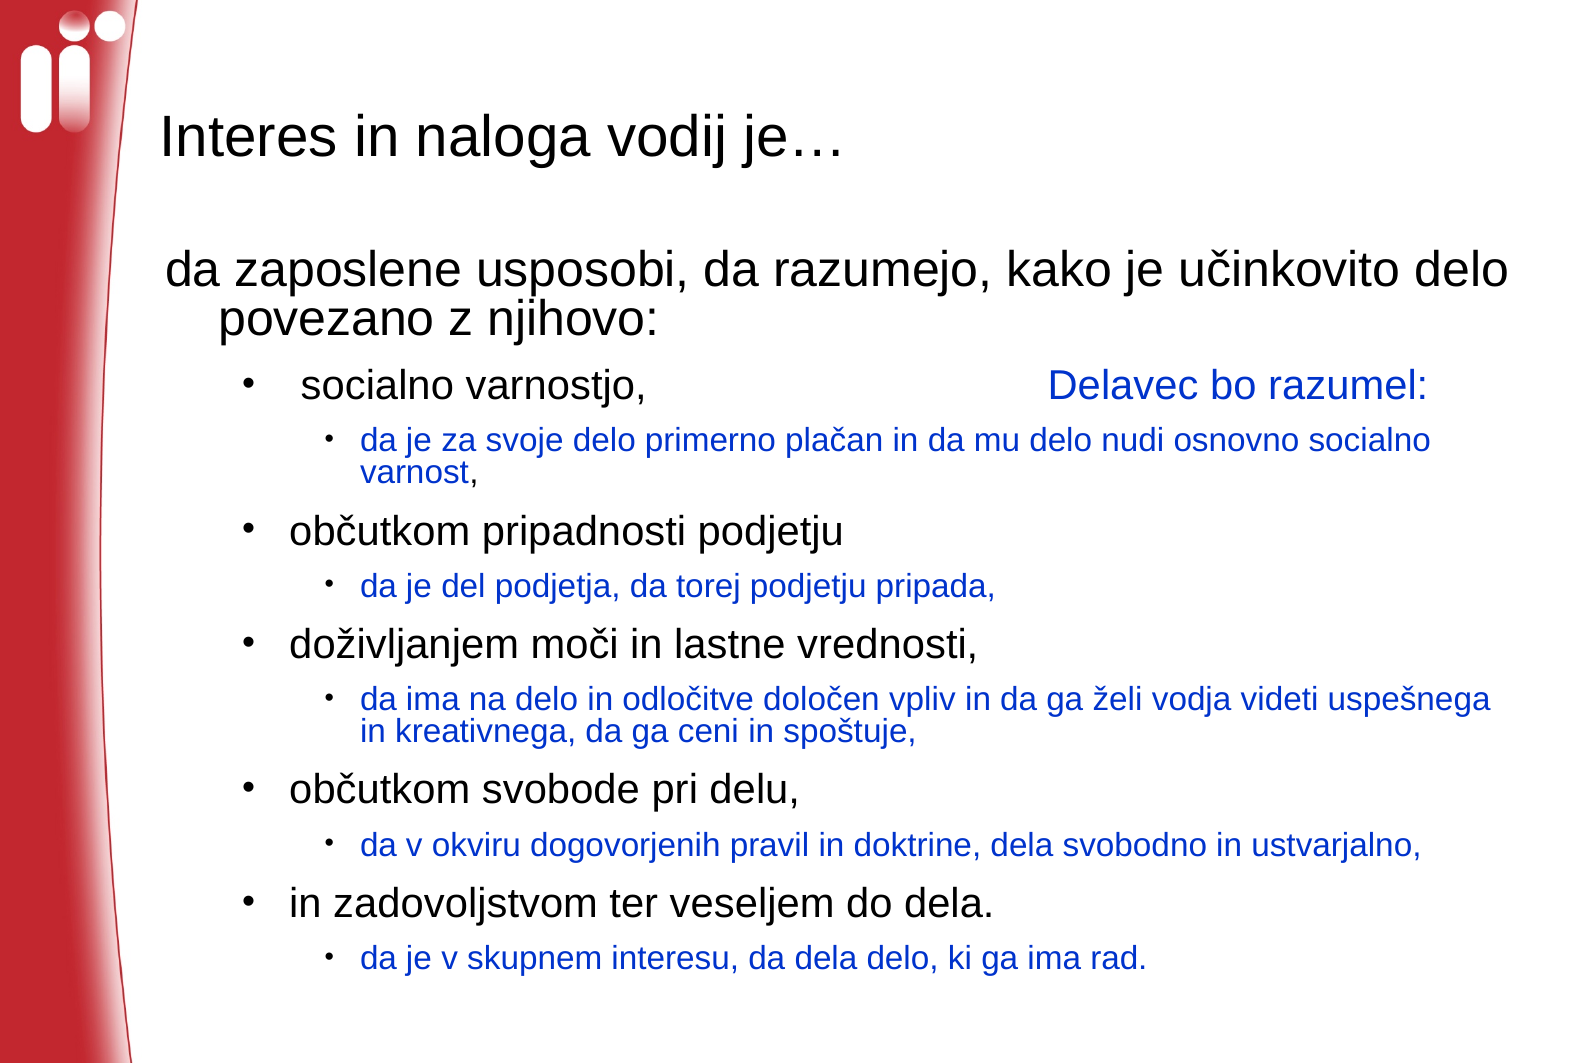

# Interes in naloga vodij je…
da zaposlene usposobi, da razumejo, kako je učinkovito delo povezano z njihovo:
 socialno varnostjo,			Delavec bo razumel:
da je za svoje delo primerno plačan in da mu delo nudi osnovno socialno varnost,
občutkom pripadnosti podjetju
da je del podjetja, da torej podjetju pripada,
doživljanjem moči in lastne vrednosti,
da ima na delo in odločitve določen vpliv in da ga želi vodja videti uspešnega in kreativnega, da ga ceni in spoštuje,
občutkom svobode pri delu,
da v okviru dogovorjenih pravil in doktrine, dela svobodno in ustvarjalno,
in zadovoljstvom ter veseljem do dela.
da je v skupnem interesu, da dela delo, ki ga ima rad.